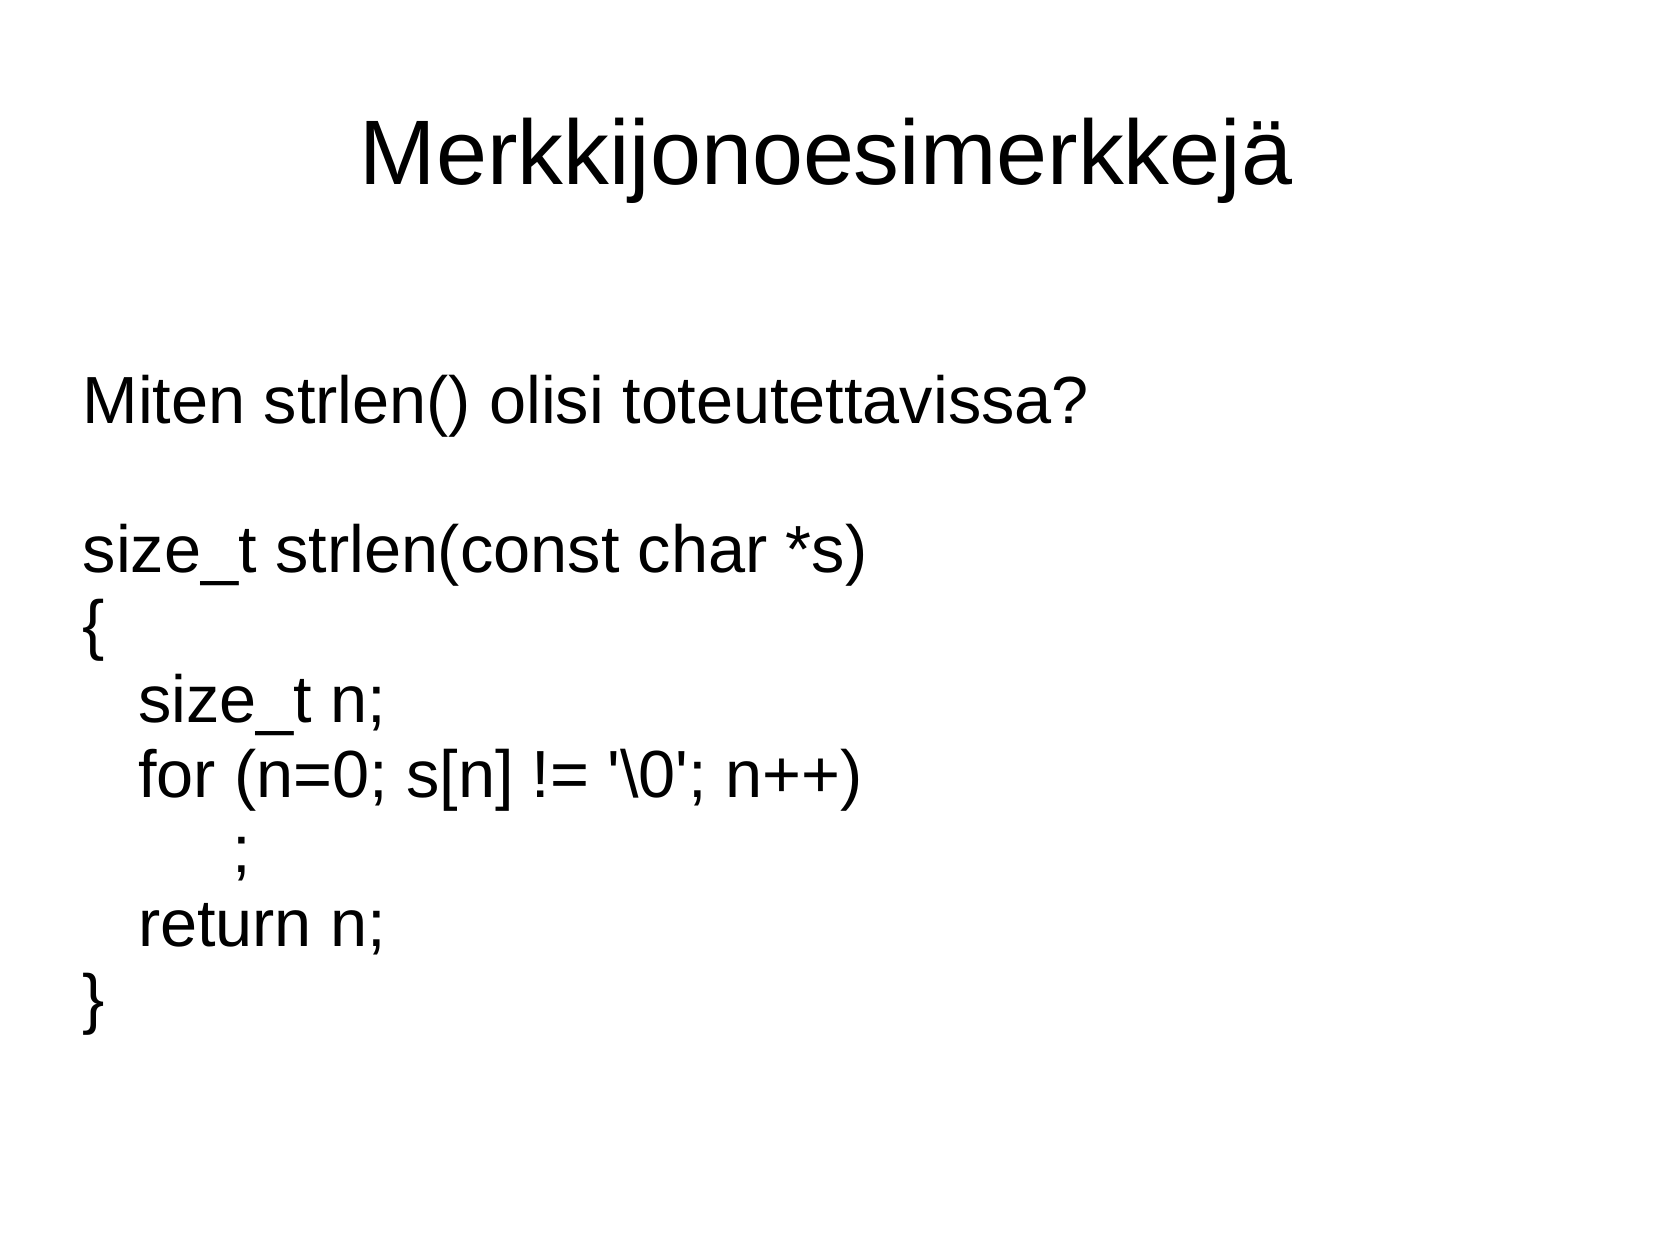

# Merkkijonoesimerkkejä
Miten strlen() olisi toteutettavissa?
size_t strlen(const char *s)
{
 size_t n;
 for (n=0; s[n] != '\0'; n++)
		;
 return n;
}